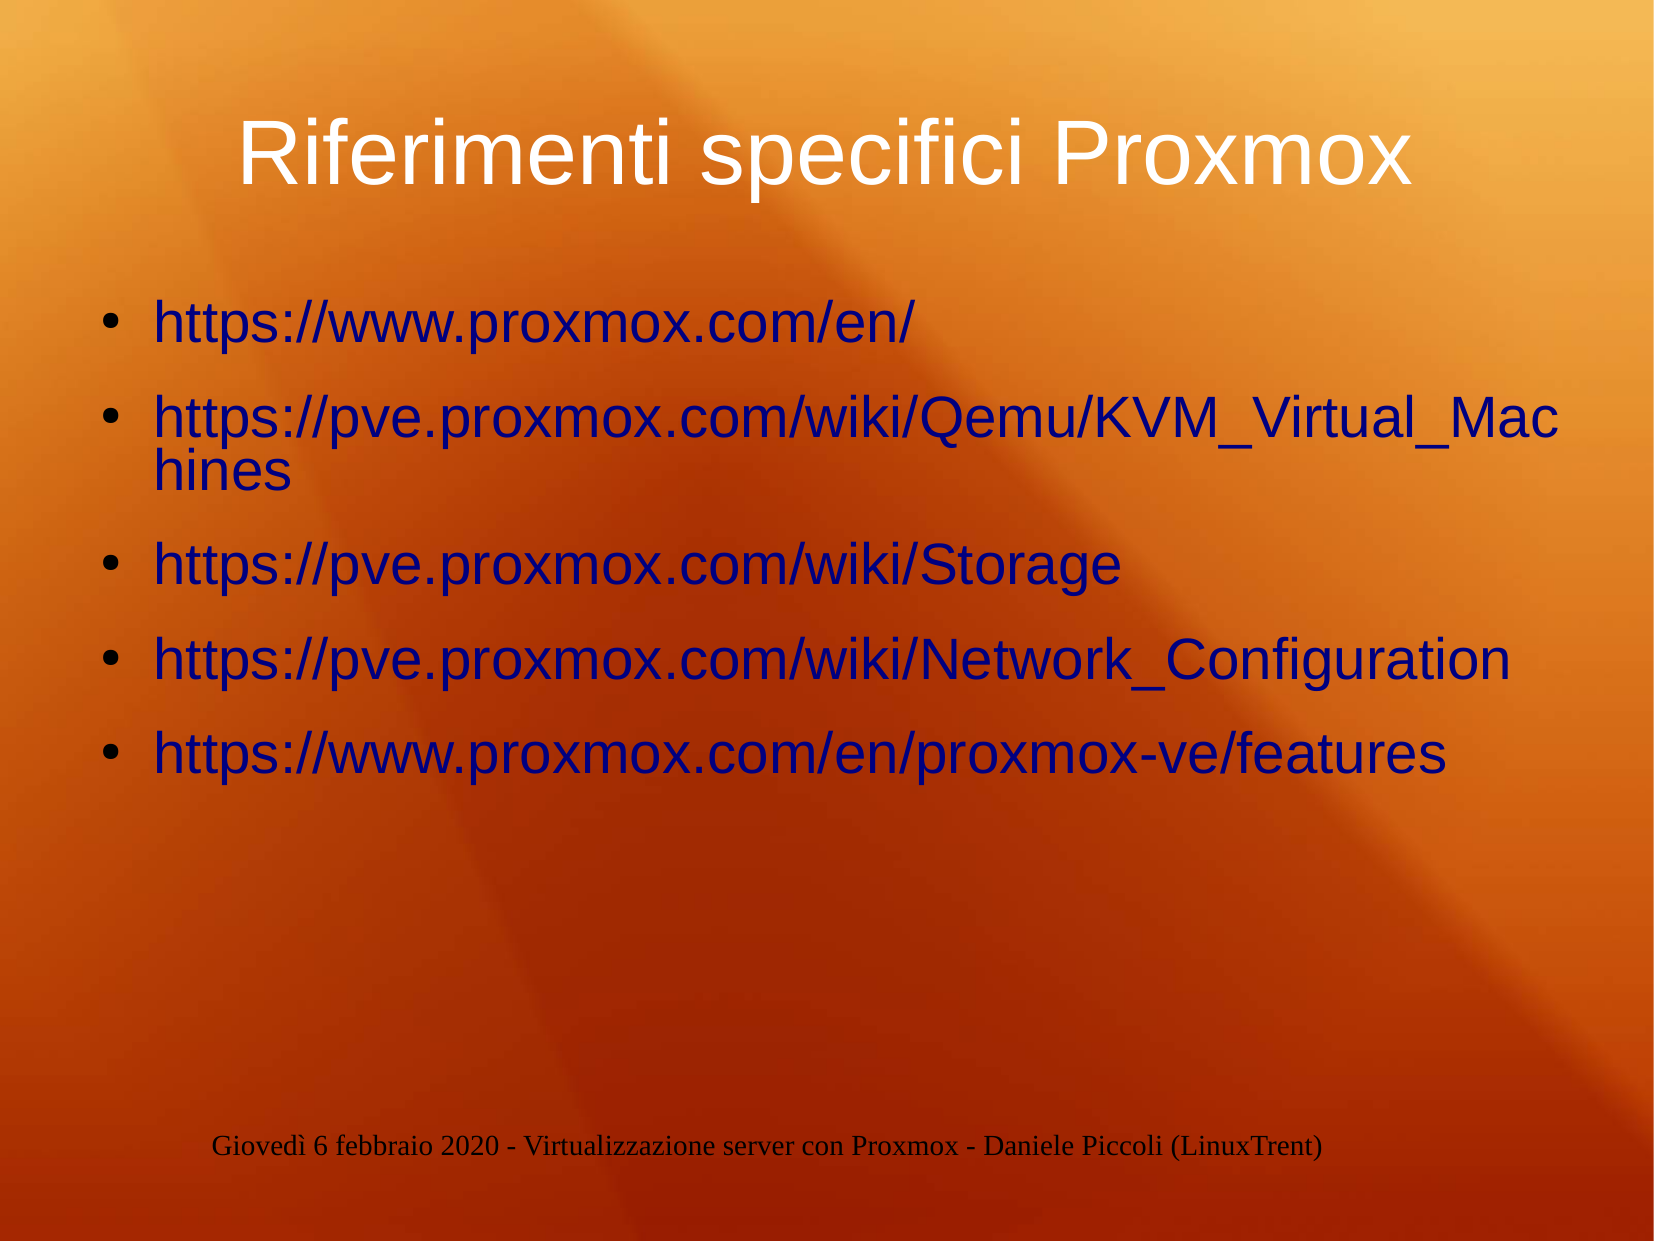

# Riferimenti specifici Proxmox
https://www.proxmox.com/en/
https://pve.proxmox.com/wiki/Qemu/KVM_Virtual_Machines
https://pve.proxmox.com/wiki/Storage
https://pve.proxmox.com/wiki/Network_Configuration
https://www.proxmox.com/en/proxmox-ve/features
Giovedì 6 febbraio 2020 - Virtualizzazione server con Proxmox - Daniele Piccoli (LinuxTrent)